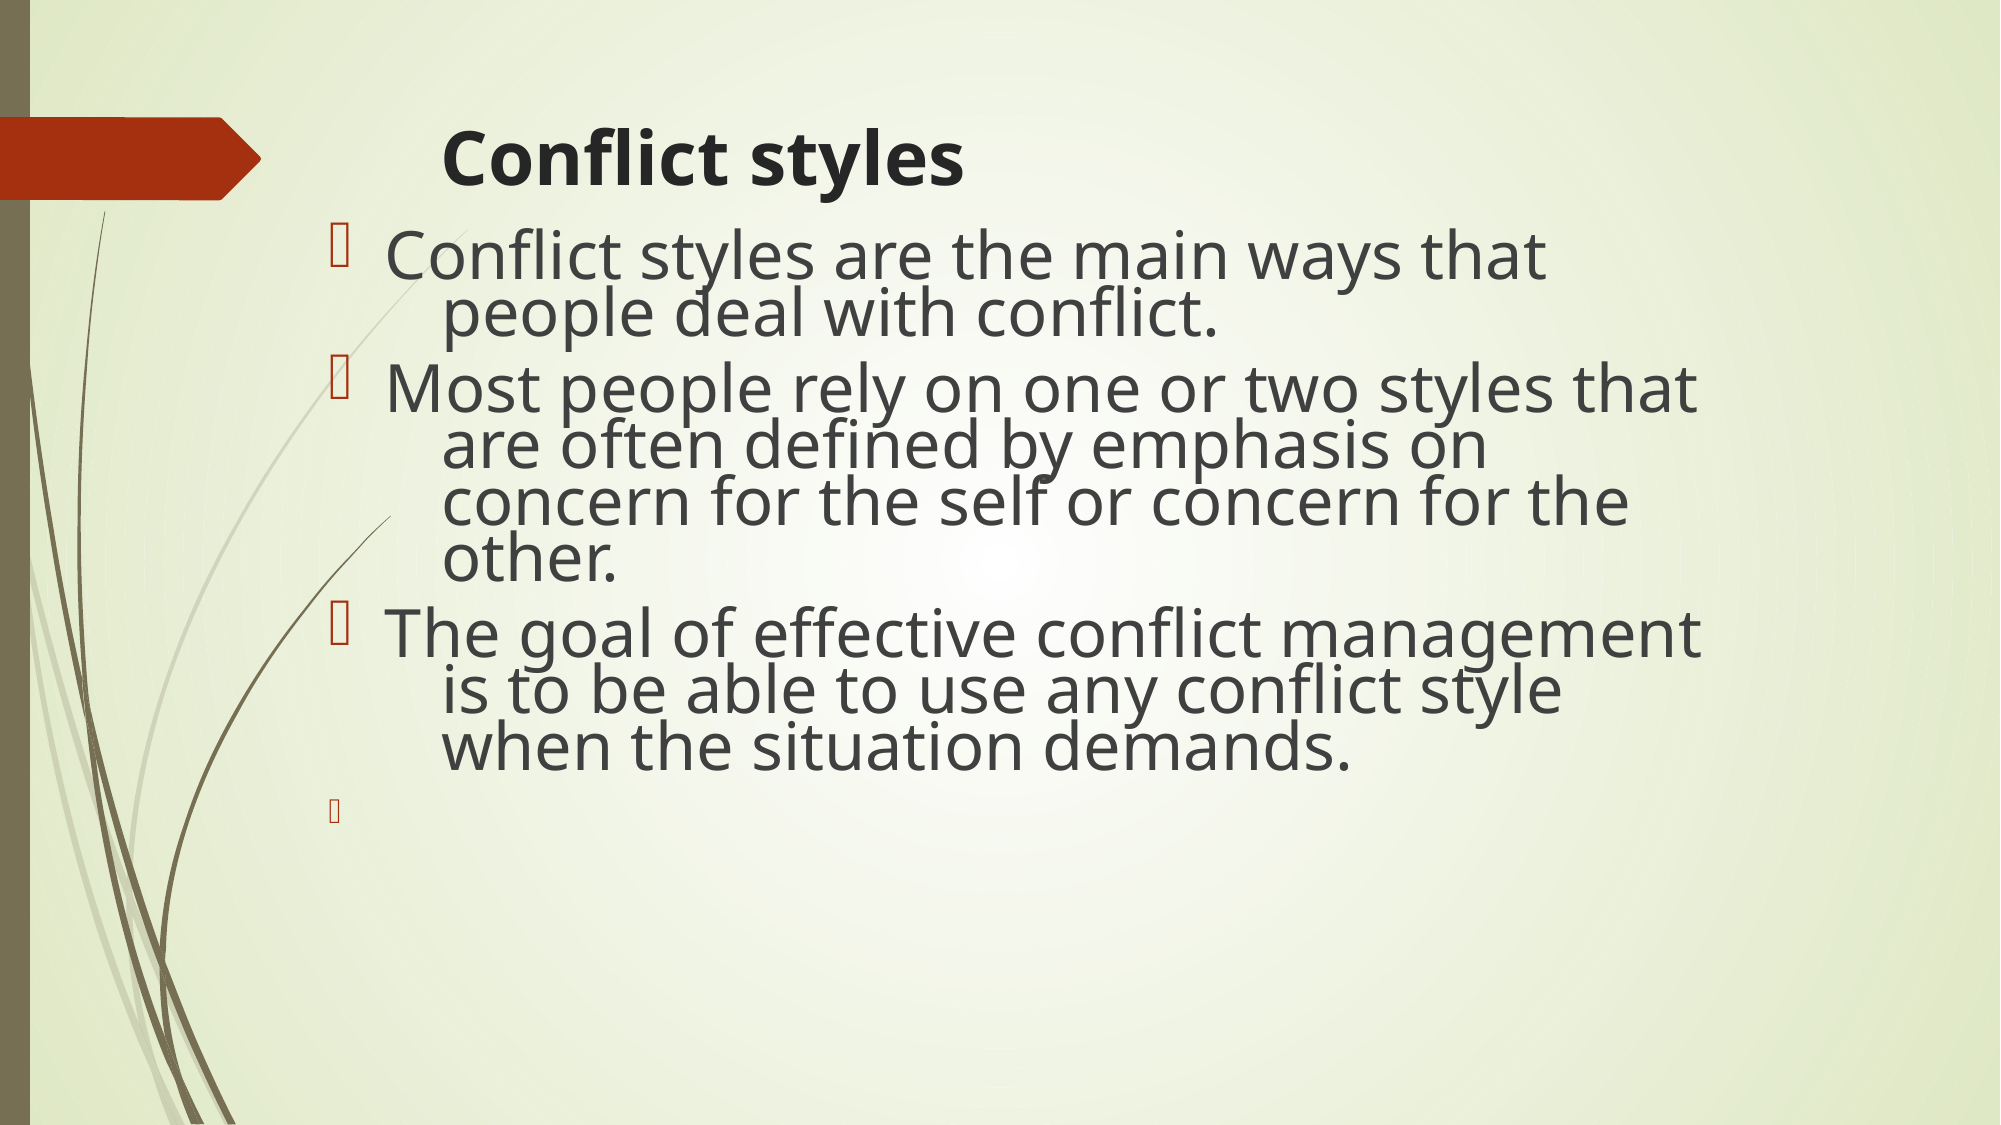

# Conflict styles
Conflict styles are the main ways that people deal with conflict.
Most people rely on one or two styles that are often defined by emphasis on concern for the self or concern for the other.
The goal of effective conflict management is to be able to use any conflict style when the situation demands.